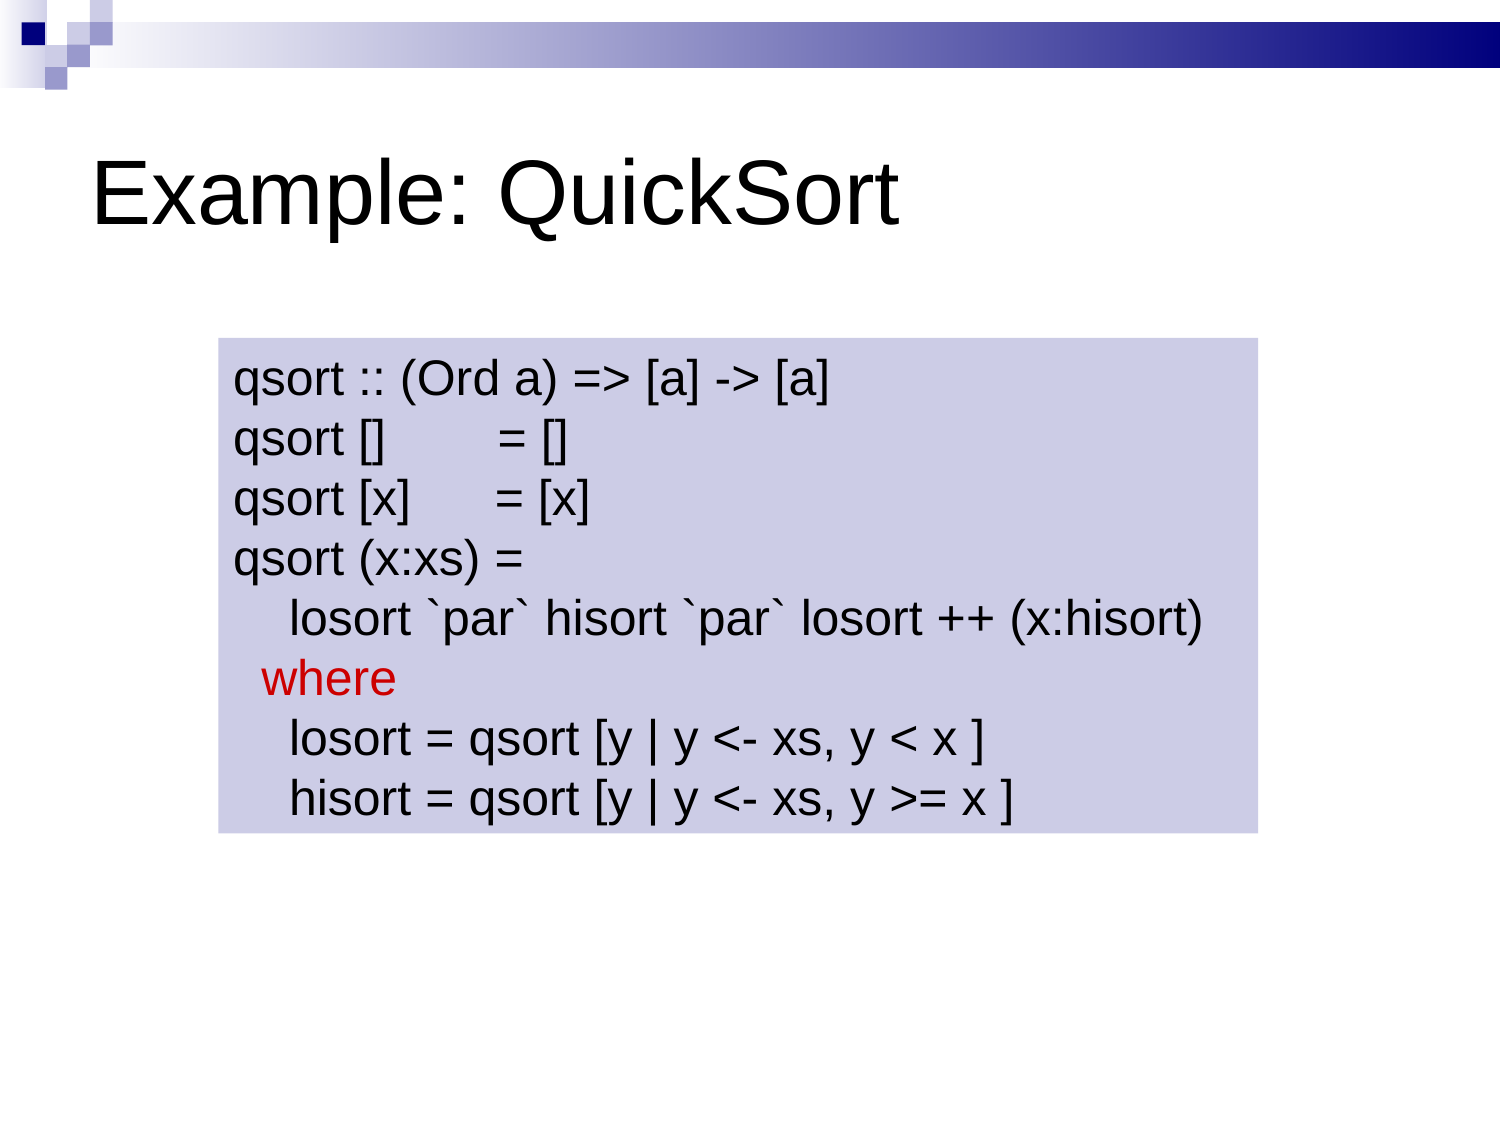

# Example: QuickSort
qsort :: (Ord a) => [a] -> [a]
qsort [] = []
qsort [x] = [x]
qsort (x:xs) =
 losort `par` hisort `par` losort ++ (x:hisort)
 where
 losort = qsort [y | y <- xs, y < x ]
 hisort = qsort [y | y <- xs, y >= x ]